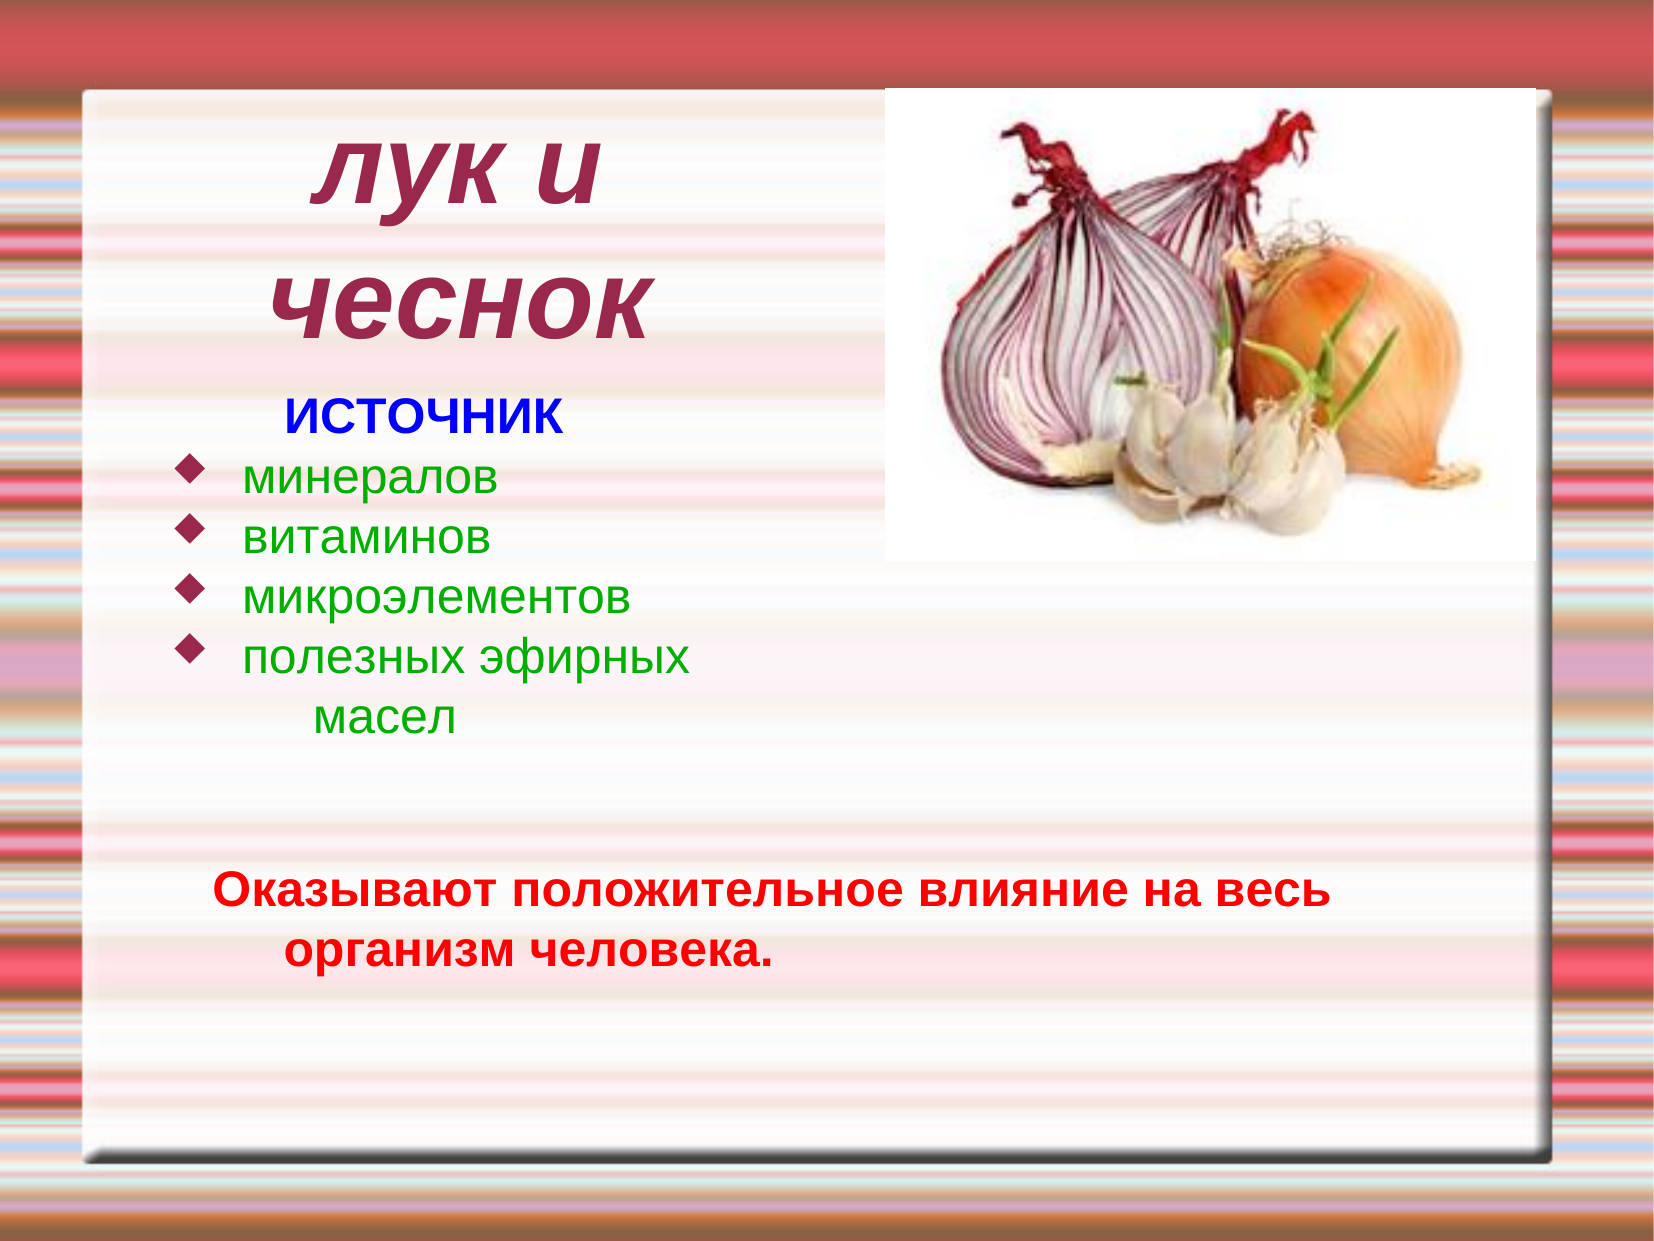

# лук и чеснок
 ИСТОЧНИК
минералов
витаминов
микроэлементов
полезных эфирных масел
Оказывают положительное влияние на весь организм человека.